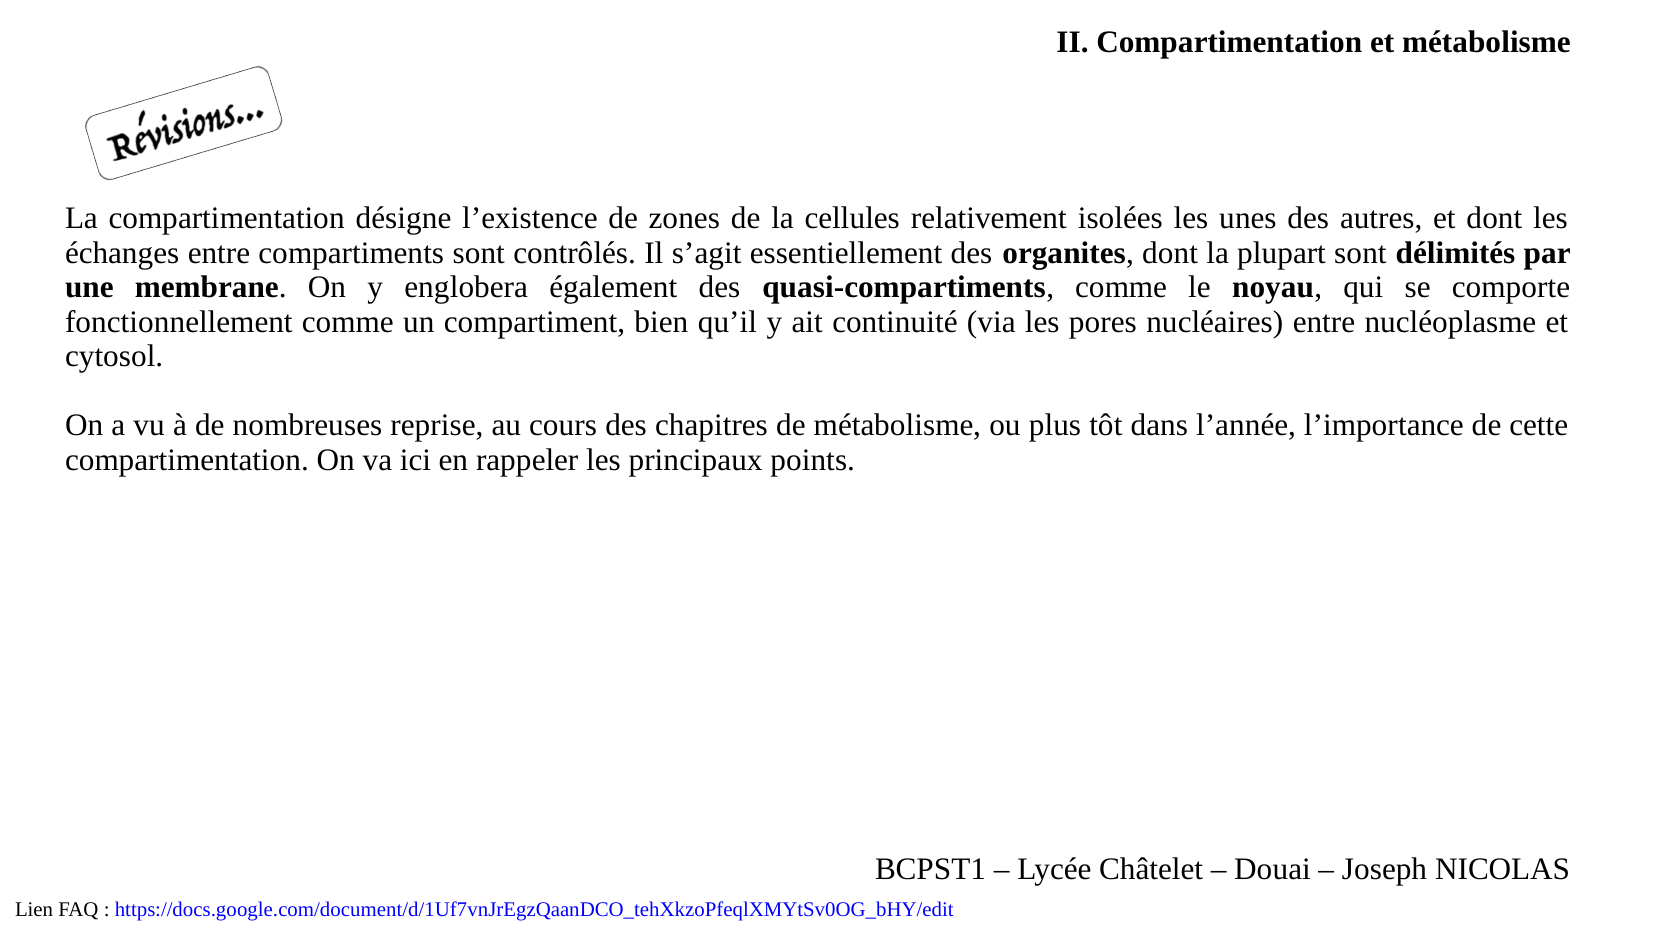

II. Compartimentation et métabolisme
La compartimentation désigne l’existence de zones de la cellules relativement isolées les unes des autres, et dont les échanges entre compartiments sont contrôlés. Il s’agit essentiellement des organites, dont la plupart sont délimités par une membrane. On y englobera également des quasi-compartiments, comme le noyau, qui se comporte fonctionnellement comme un compartiment, bien qu’il y ait continuité (via les pores nucléaires) entre nucléoplasme et cytosol.
On a vu à de nombreuses reprise, au cours des chapitres de métabolisme, ou plus tôt dans l’année, l’importance de cette compartimentation. On va ici en rappeler les principaux points.
BCPST1 – Lycée Châtelet – Douai – Joseph NICOLAS
Lien FAQ : https://docs.google.com/document/d/1Uf7vnJrEgzQaanDCO_tehXkzoPfeqlXMYtSv0OG_bHY/edit